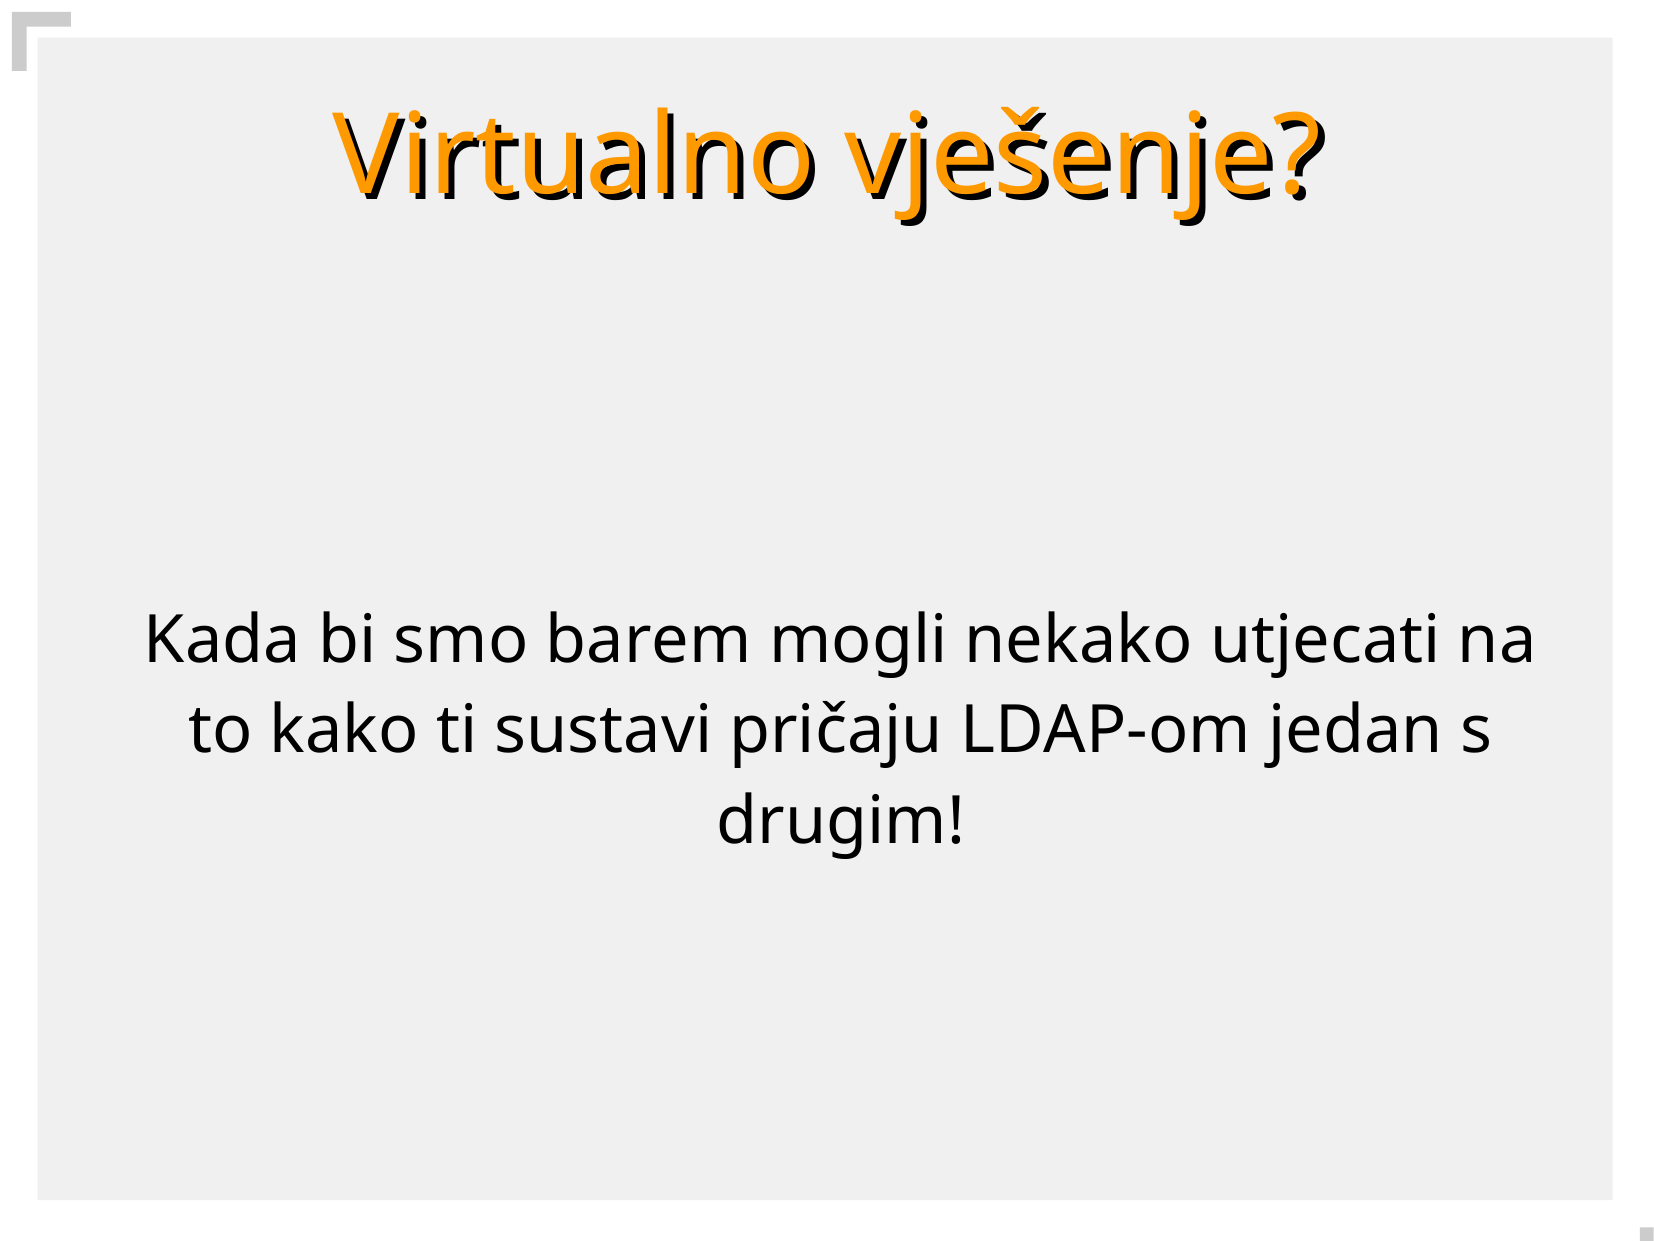

Virtualno vješenje?
# Kada bi smo barem mogli nekako utjecati na to kako ti sustavi pričaju LDAP-om jedan s drugim!